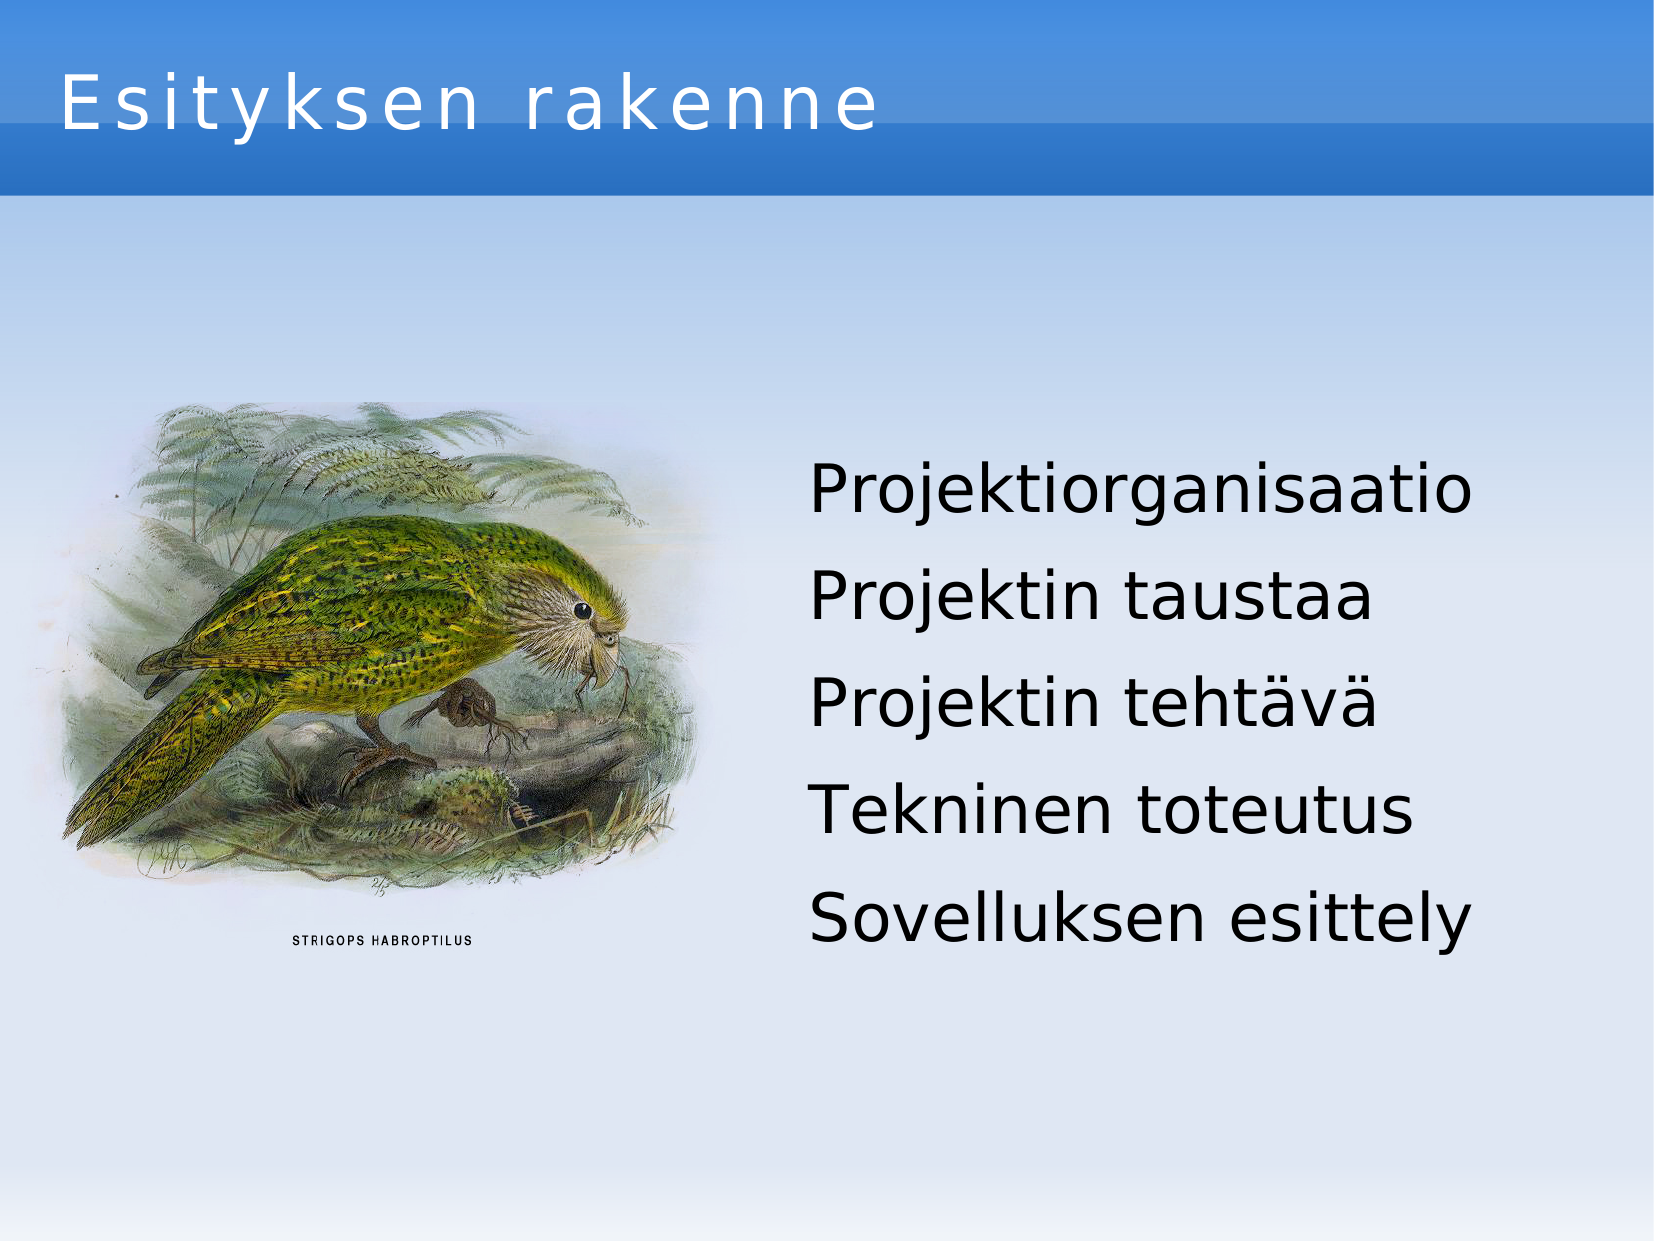

# Esityksen rakenne
Projektiorganisaatio
Projektin taustaa
Projektin tehtävä
Tekninen toteutus
Sovelluksen esittely